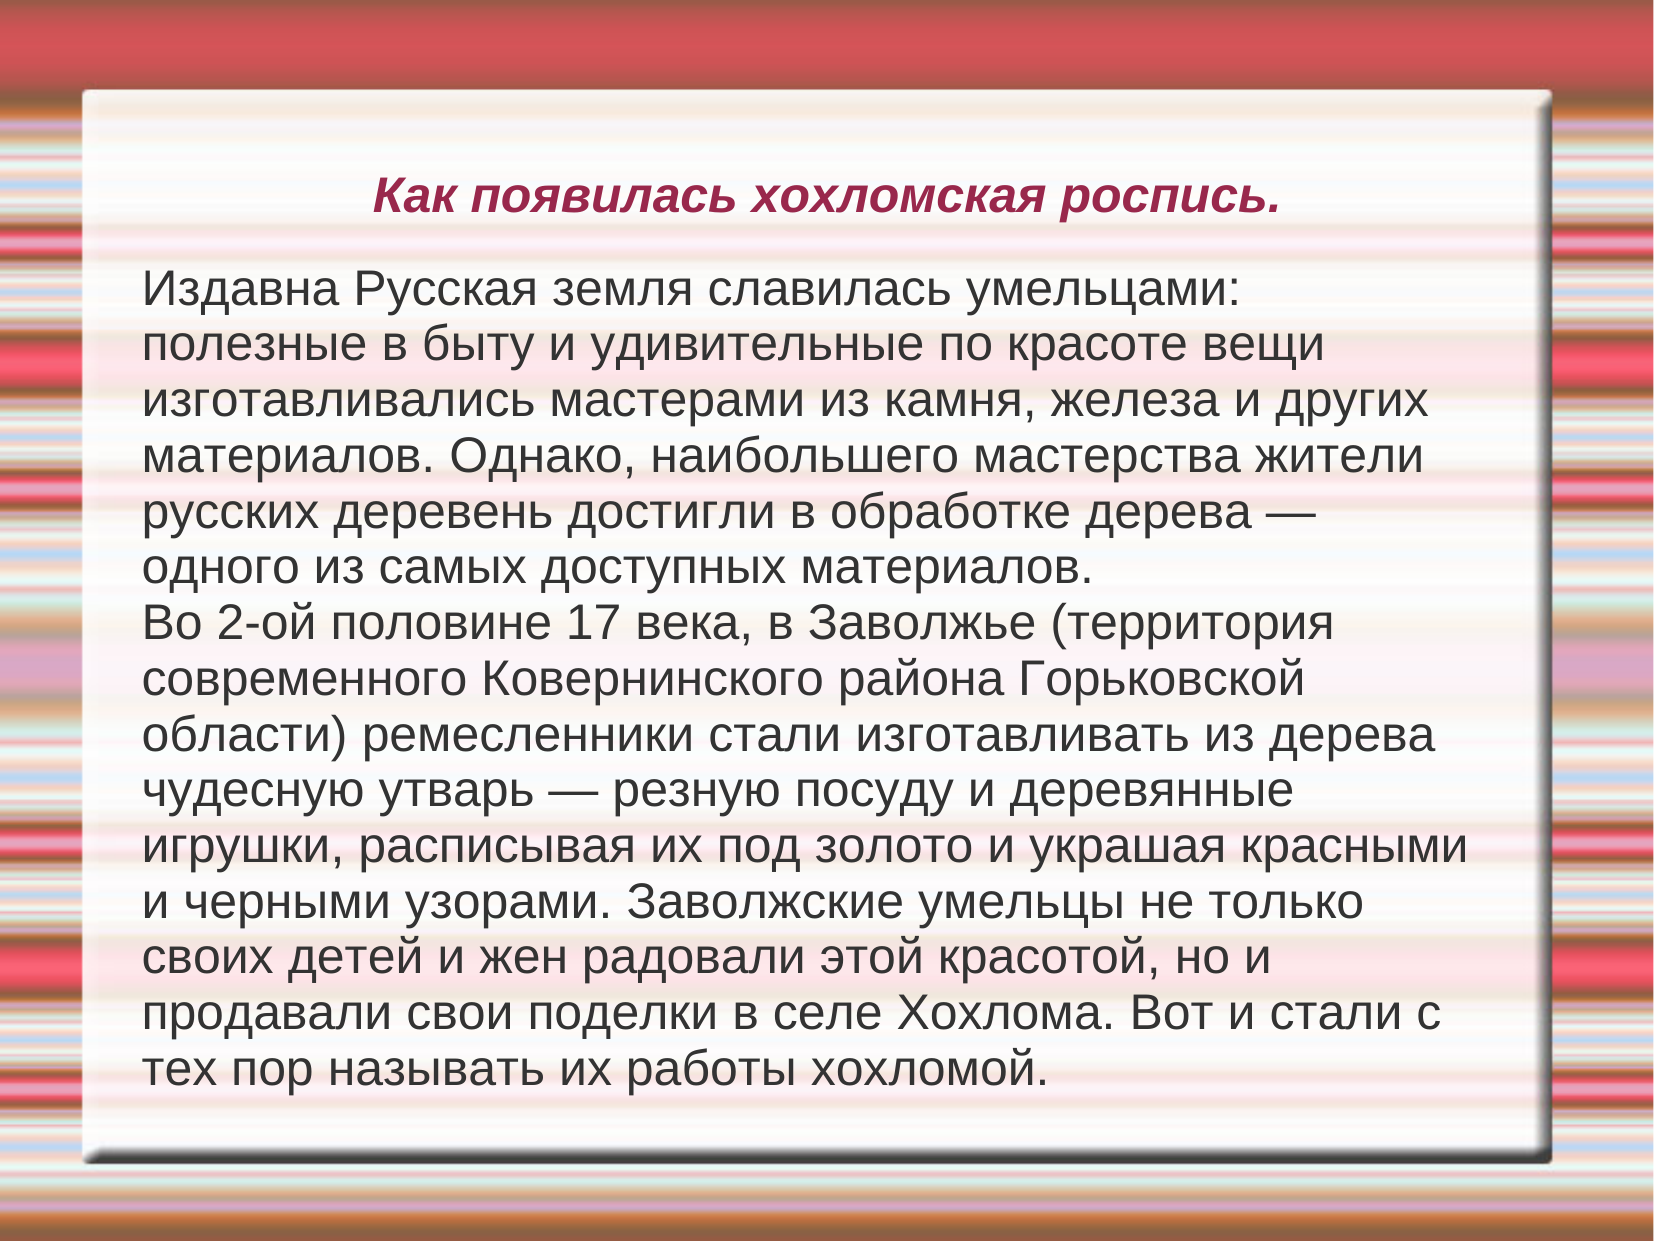

# Как появилась хохломская роспись.
Издавна Русская земля славилась умельцами: полезные в быту и удивительные по красоте вещи изготавливались мастерами из камня, железа и других материалов. Однако, наибольшего мастерства жители русских деревень достигли в обработке дерева — одного из самых доступных материалов.
Во 2-ой половине 17 века, в Заволжье (территория современного Ковернинского района Горьковской области) ремесленники стали изготавливать из дерева чудесную утварь — резную посуду и деревянные игрушки, расписывая их под золото и украшая красными и черными узорами. Заволжские умельцы не только своих детей и жен радовали этой красотой, но и продавали свои поделки в селе Хохлома. Вот и стали с тех пор называть их работы хохломой.